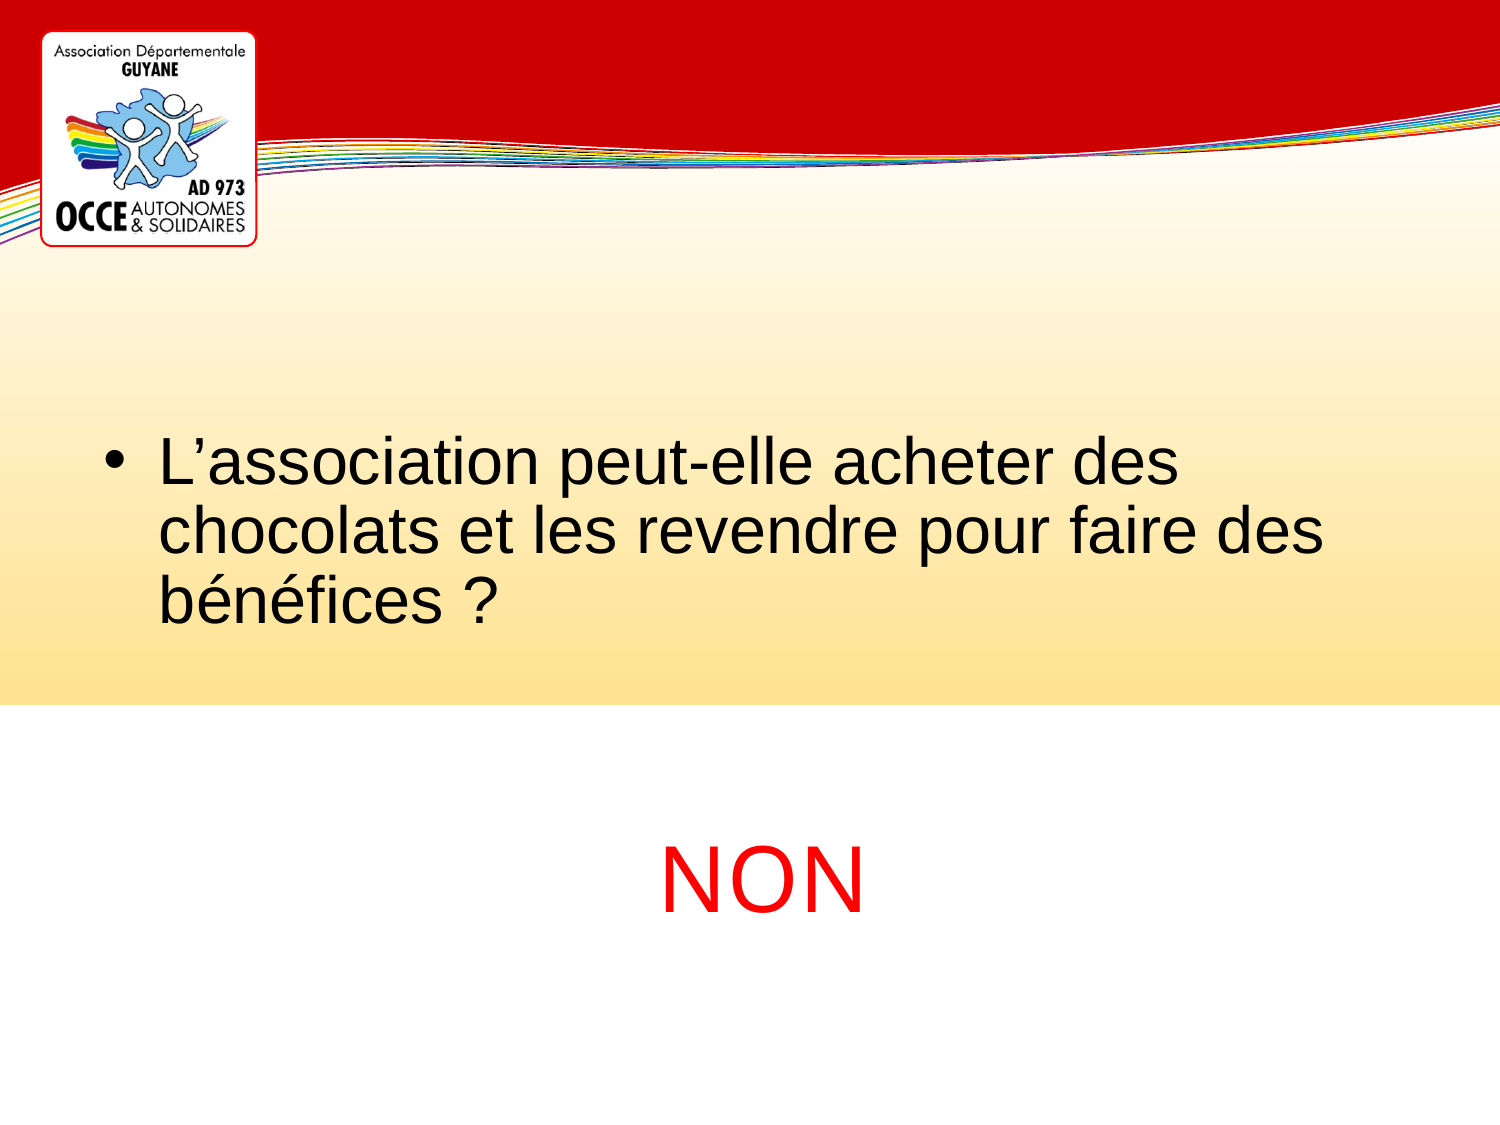

# L’association peut-elle acheter des chocolats et les revendre pour faire des bénéfices ?
NON